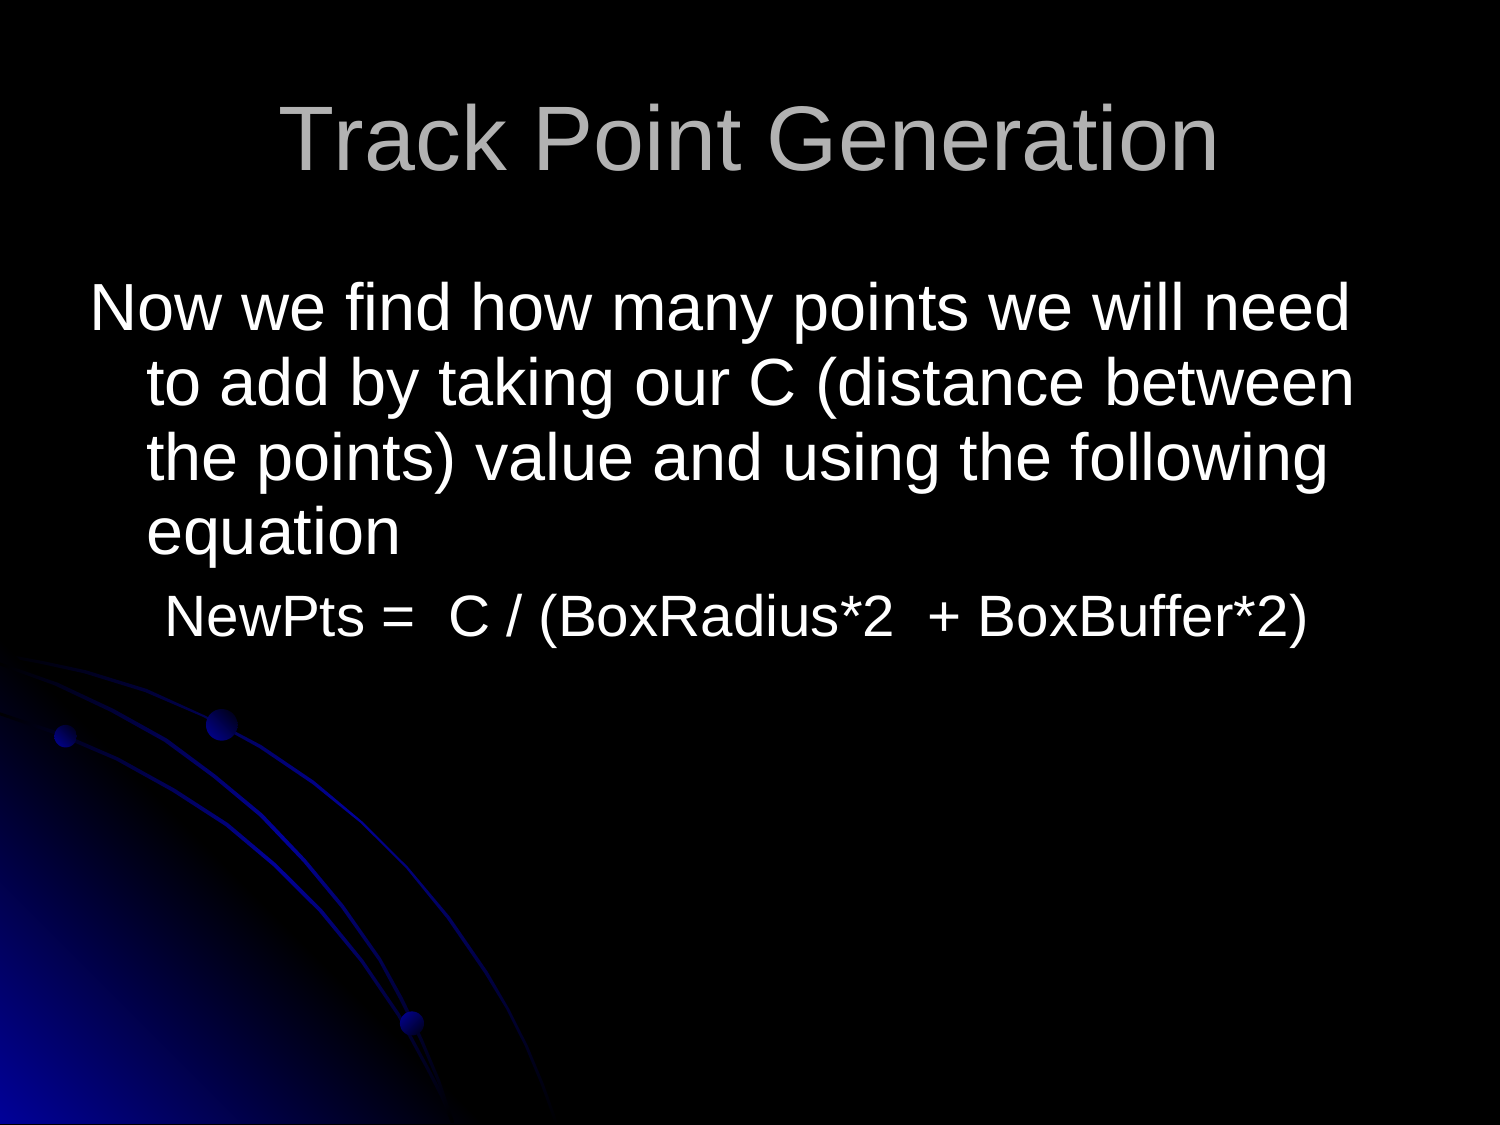

# Track Point Generation
Now we find how many points we will need to add by taking our C (distance between the points) value and using the following equation
NewPts = C / (BoxRadius*2 + BoxBuffer*2)